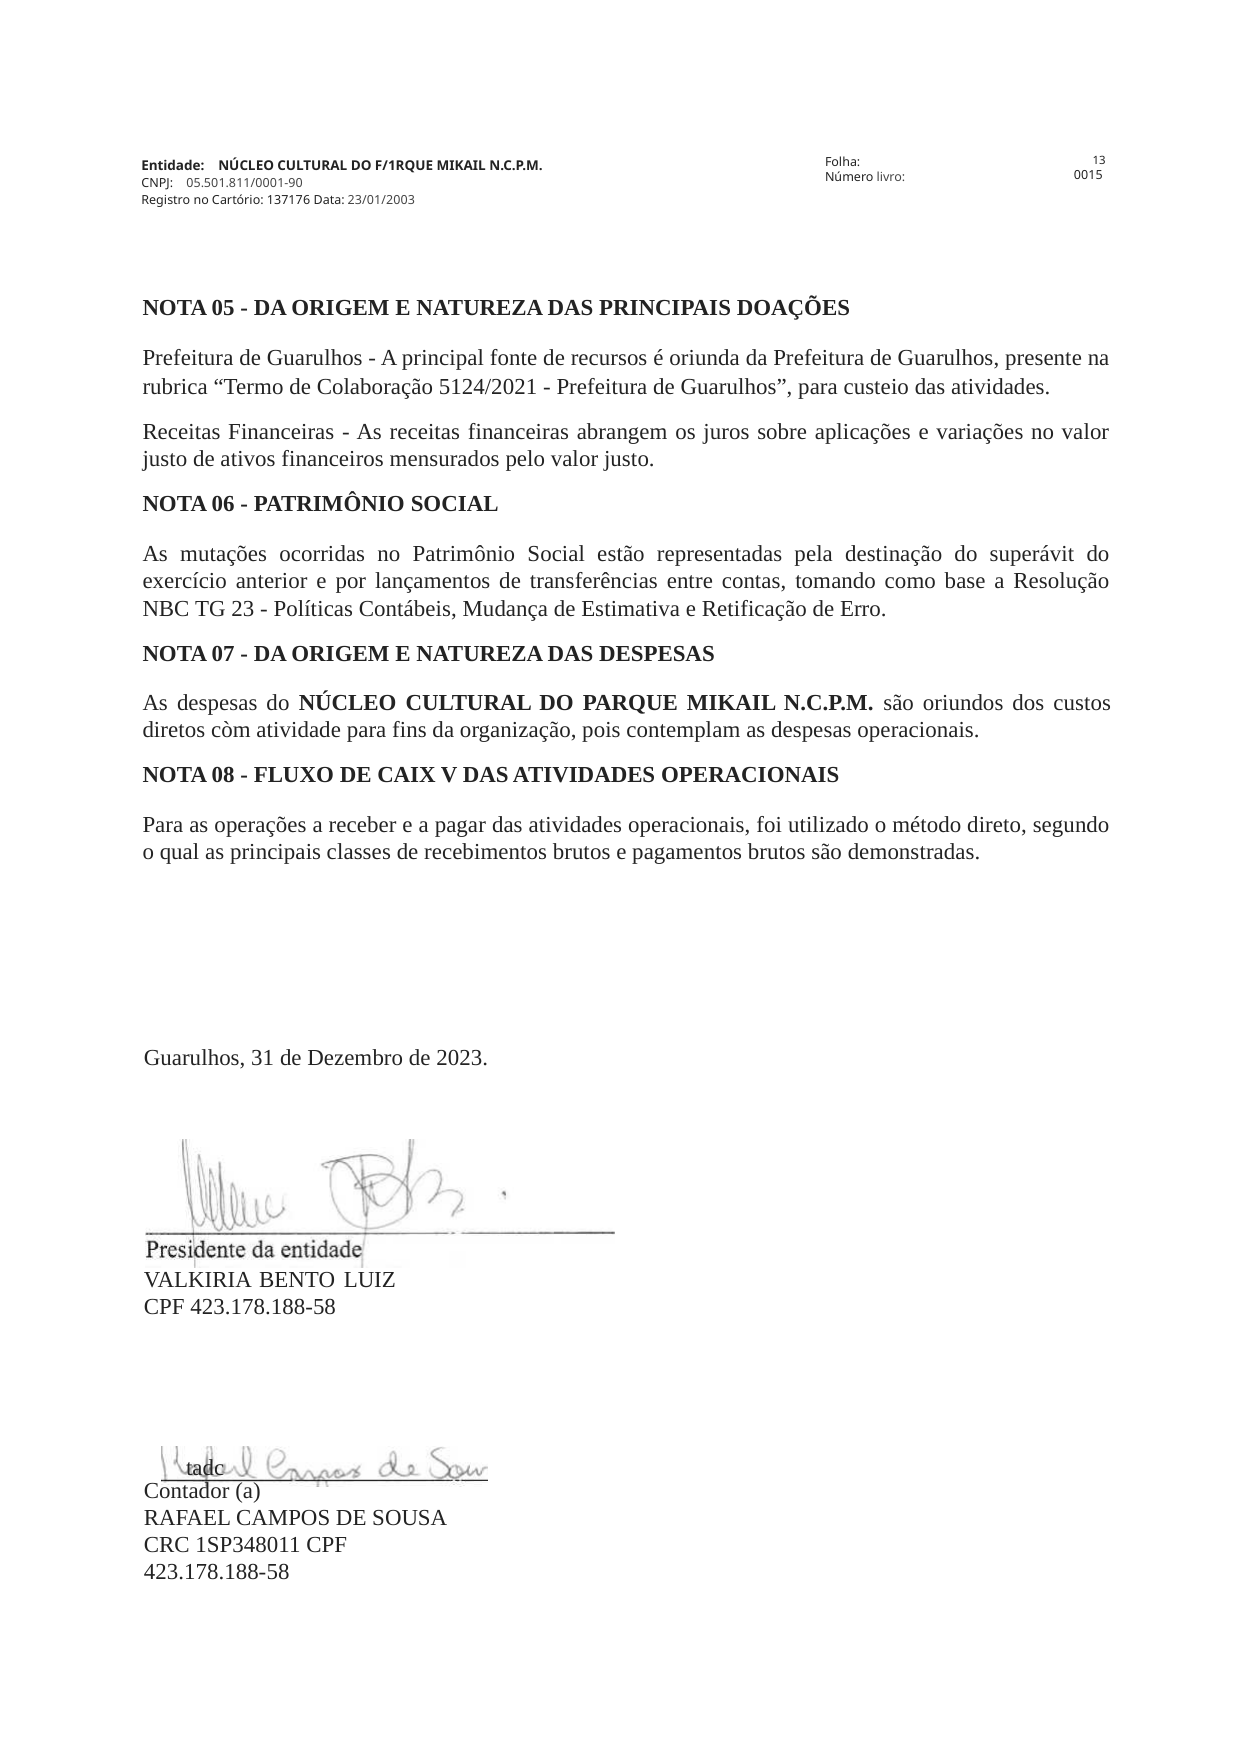

13
0015
Folha:
Número livro:
Entidade: NÚCLEO CULTURAL DO F/1RQUE MIKAIL N.C.P.M.
CNPJ: 05.501.811/0001-90
Registro no Cartório: 137176 Data: 23/01/2003
NOTA 05 - DA ORIGEM E NATUREZA DAS PRINCIPAIS DOAÇÕES
Prefeitura de Guarulhos - A principal fonte de recursos é oriunda da Prefeitura de Guarulhos, presente na rubrica “Termo de Colaboração 5124/2021 - Prefeitura de Guarulhos”, para custeio das atividades.
Receitas Financeiras - As receitas financeiras abrangem os juros sobre aplicações e variações no valor justo de ativos financeiros mensurados pelo valor justo.
NOTA 06 - PATRIMÔNIO SOCIAL
As mutações ocorridas no Patrimônio Social estão representadas pela destinação do superávit do exercício anterior e por lançamentos de transferências entre contas, tomando como base a Resolução NBC TG 23 - Políticas Contábeis, Mudança de Estimativa e Retificação de Erro.
NOTA 07 - DA ORIGEM E NATUREZA DAS DESPESAS
As despesas do NÚCLEO CULTURAL DO PARQUE MIKAIL N.C.P.M. são oriundos dos custos diretos còm atividade para fins da organização, pois contemplam as despesas operacionais.
NOTA 08 - FLUXO DE CAIX V DAS ATIVIDADES OPERACIONAIS
Para as operações a receber e a pagar das atividades operacionais, foi utilizado o método direto, segundo o qual as principais classes de recebimentos brutos e pagamentos brutos são demonstradas.
Guarulhos, 31 de Dezembro de 2023.
VALKIRIA BENTO LUIZ CPF 423.178.188-58
tadc
Contador (a)
RAFAEL CAMPOS DE SOUSA CRC 1SP348011 CPF 423.178.188-58